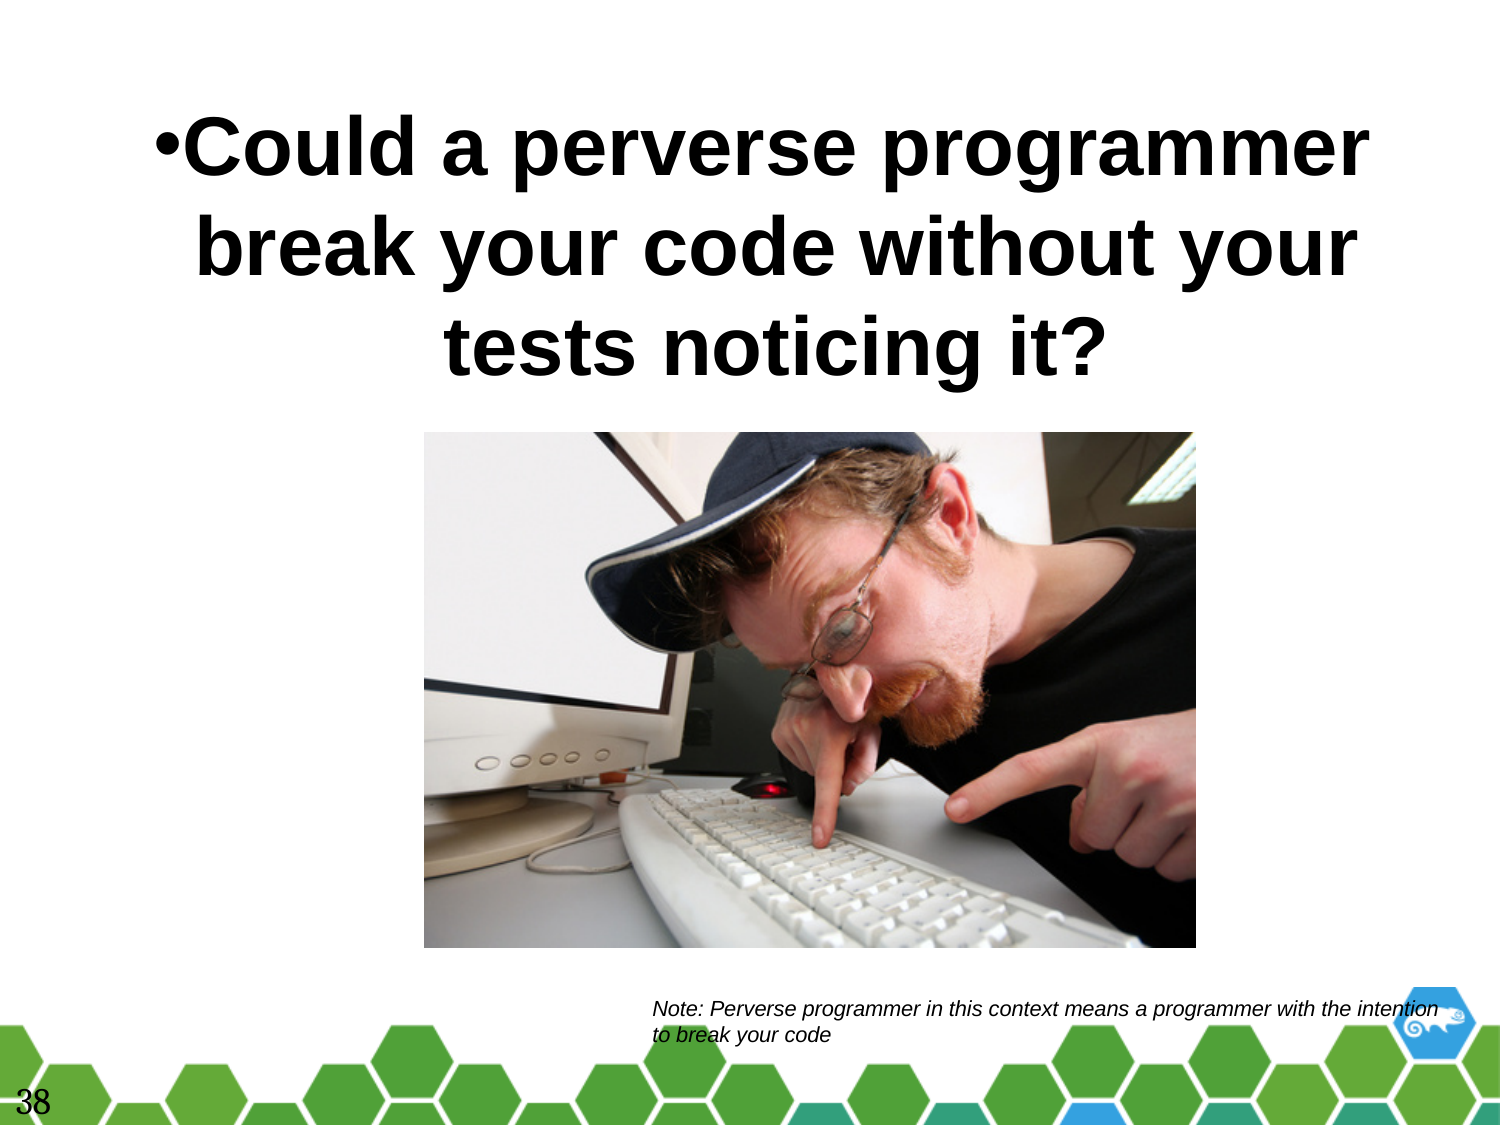

Could a perverse programmer break your code without your tests noticing it?
Note: Perverse programmer in this context means a programmer with the intention to break your code